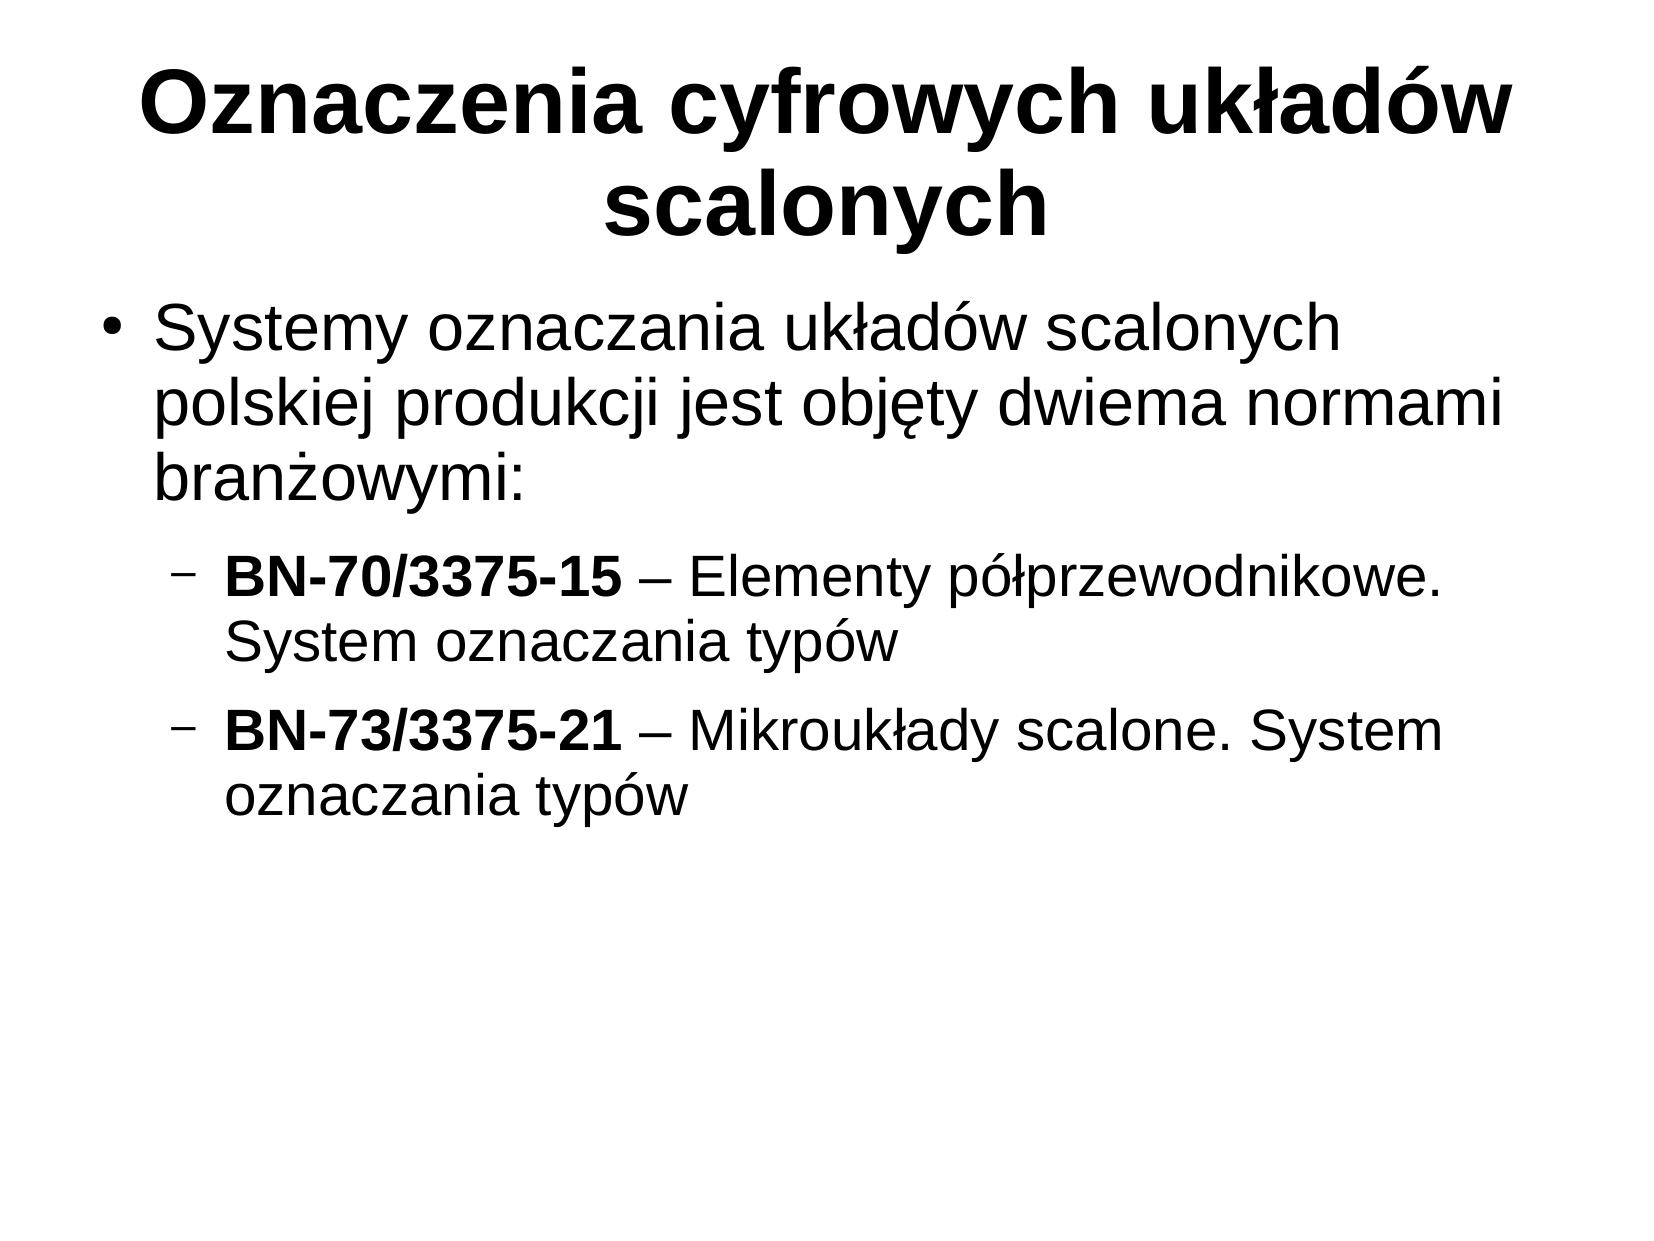

# Oznaczenia cyfrowych układów scalonych
Systemy oznaczania układów scalonych polskiej produkcji jest objęty dwiema normami branżowymi:
BN-70/3375-15 – Elementy półprzewodnikowe. System oznaczania typów
BN-73/3375-21 – Mikroukłady scalone. System oznaczania typów